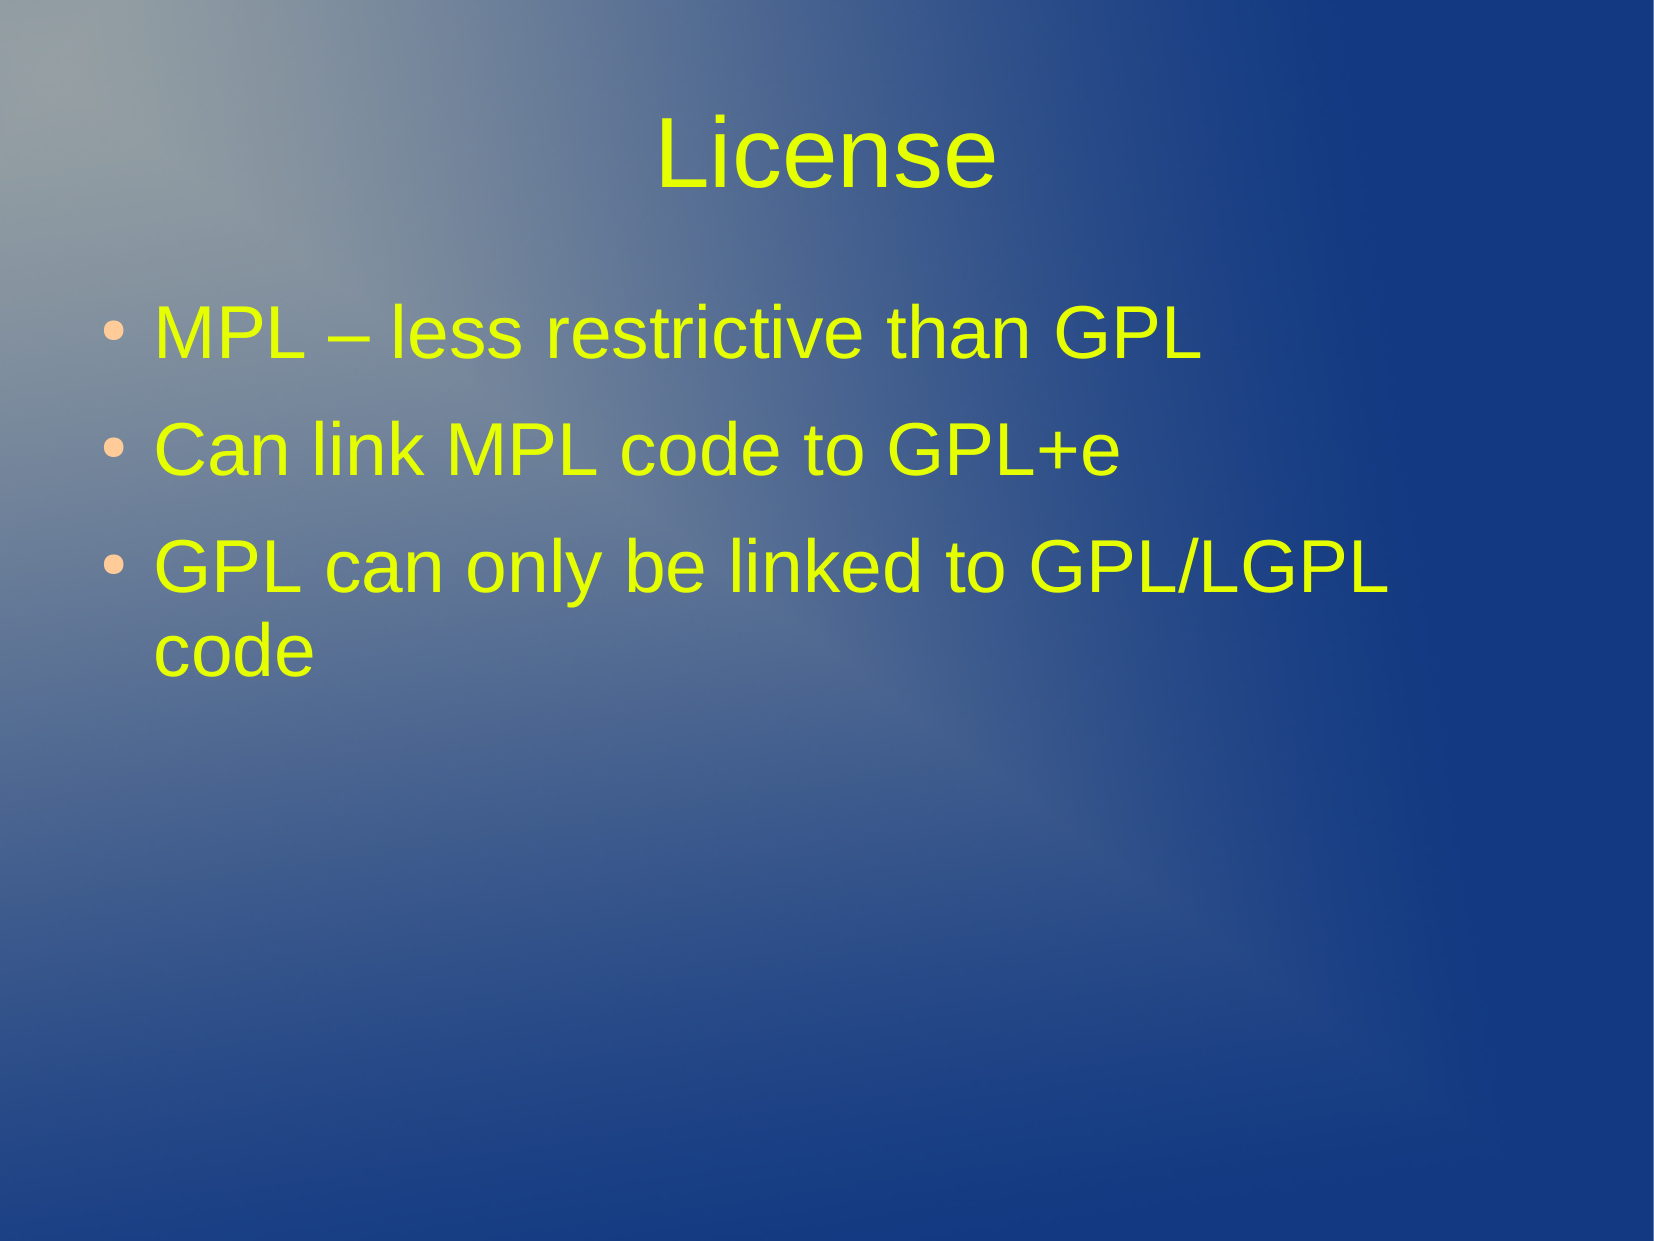

# License
MPL – less restrictive than GPL
Can link MPL code to GPL+e
GPL can only be linked to GPL/LGPL code